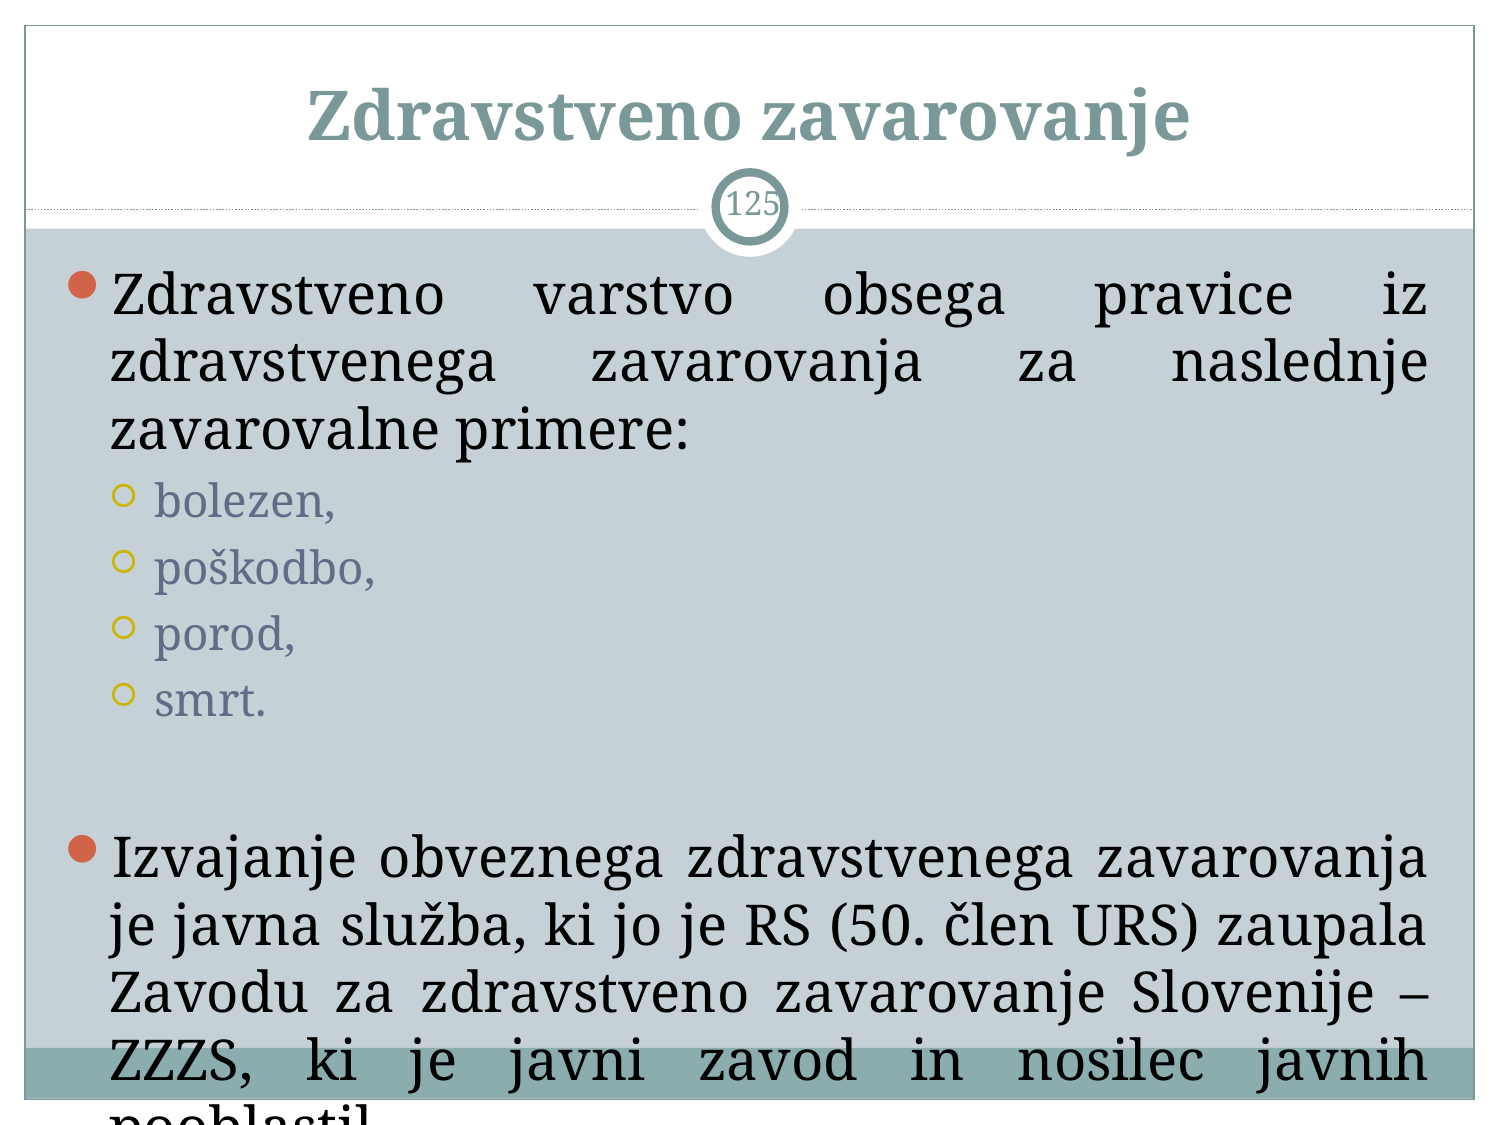

# Zdravstveno zavarovanje
Zdravstveno varstvo obsega pravice iz zdravstvenega zavarovanja za naslednje zavarovalne primere:
bolezen,
poškodbo,
porod,
smrt.
Izvajanje obveznega zdravstvenega zavarovanja je javna služba, ki jo je RS (50. člen URS) zaupala Zavodu za zdravstveno zavarovanje Slovenije – ZZZS, ki je javni zavod in nosilec javnih pooblastil.